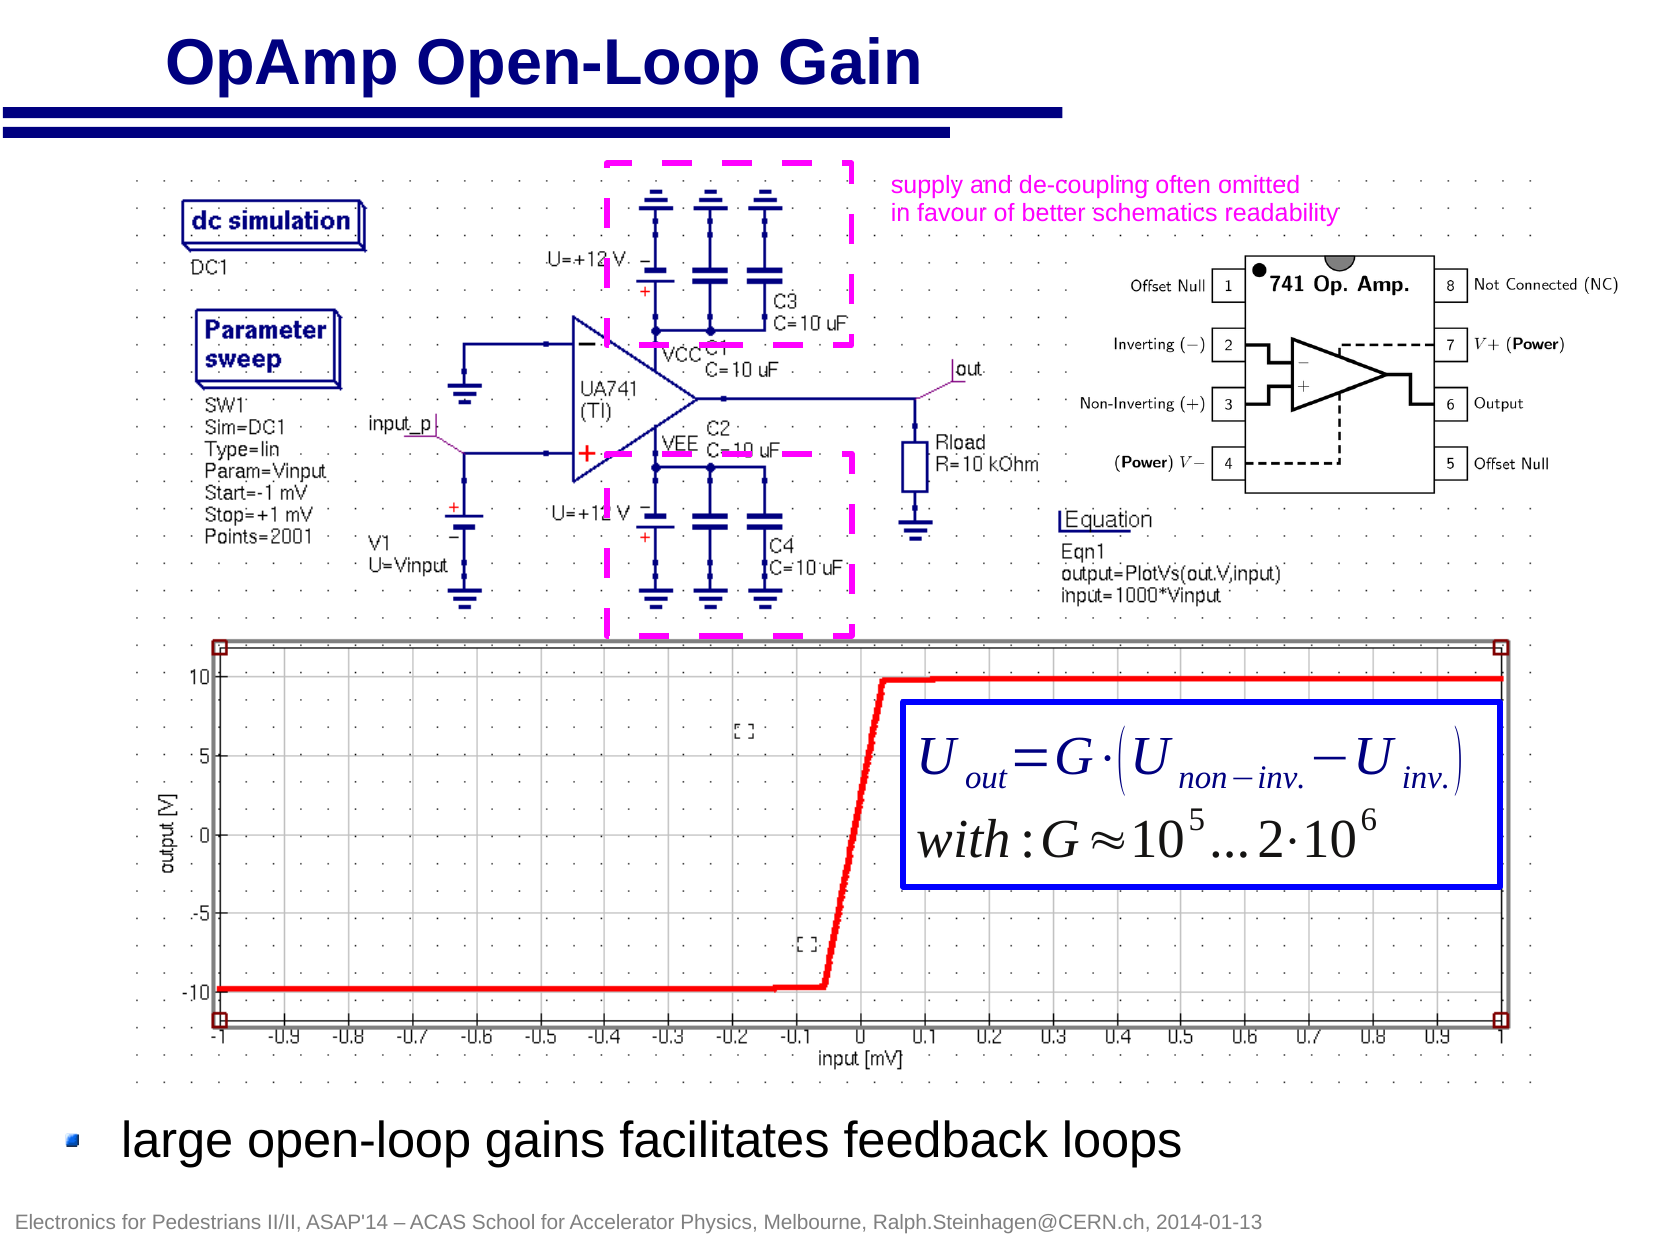

# OpAmp Open-Loop Gain
supply and de-coupling often omitted
in favour of better schematics readability
large open-loop gains facilitates feedback loops